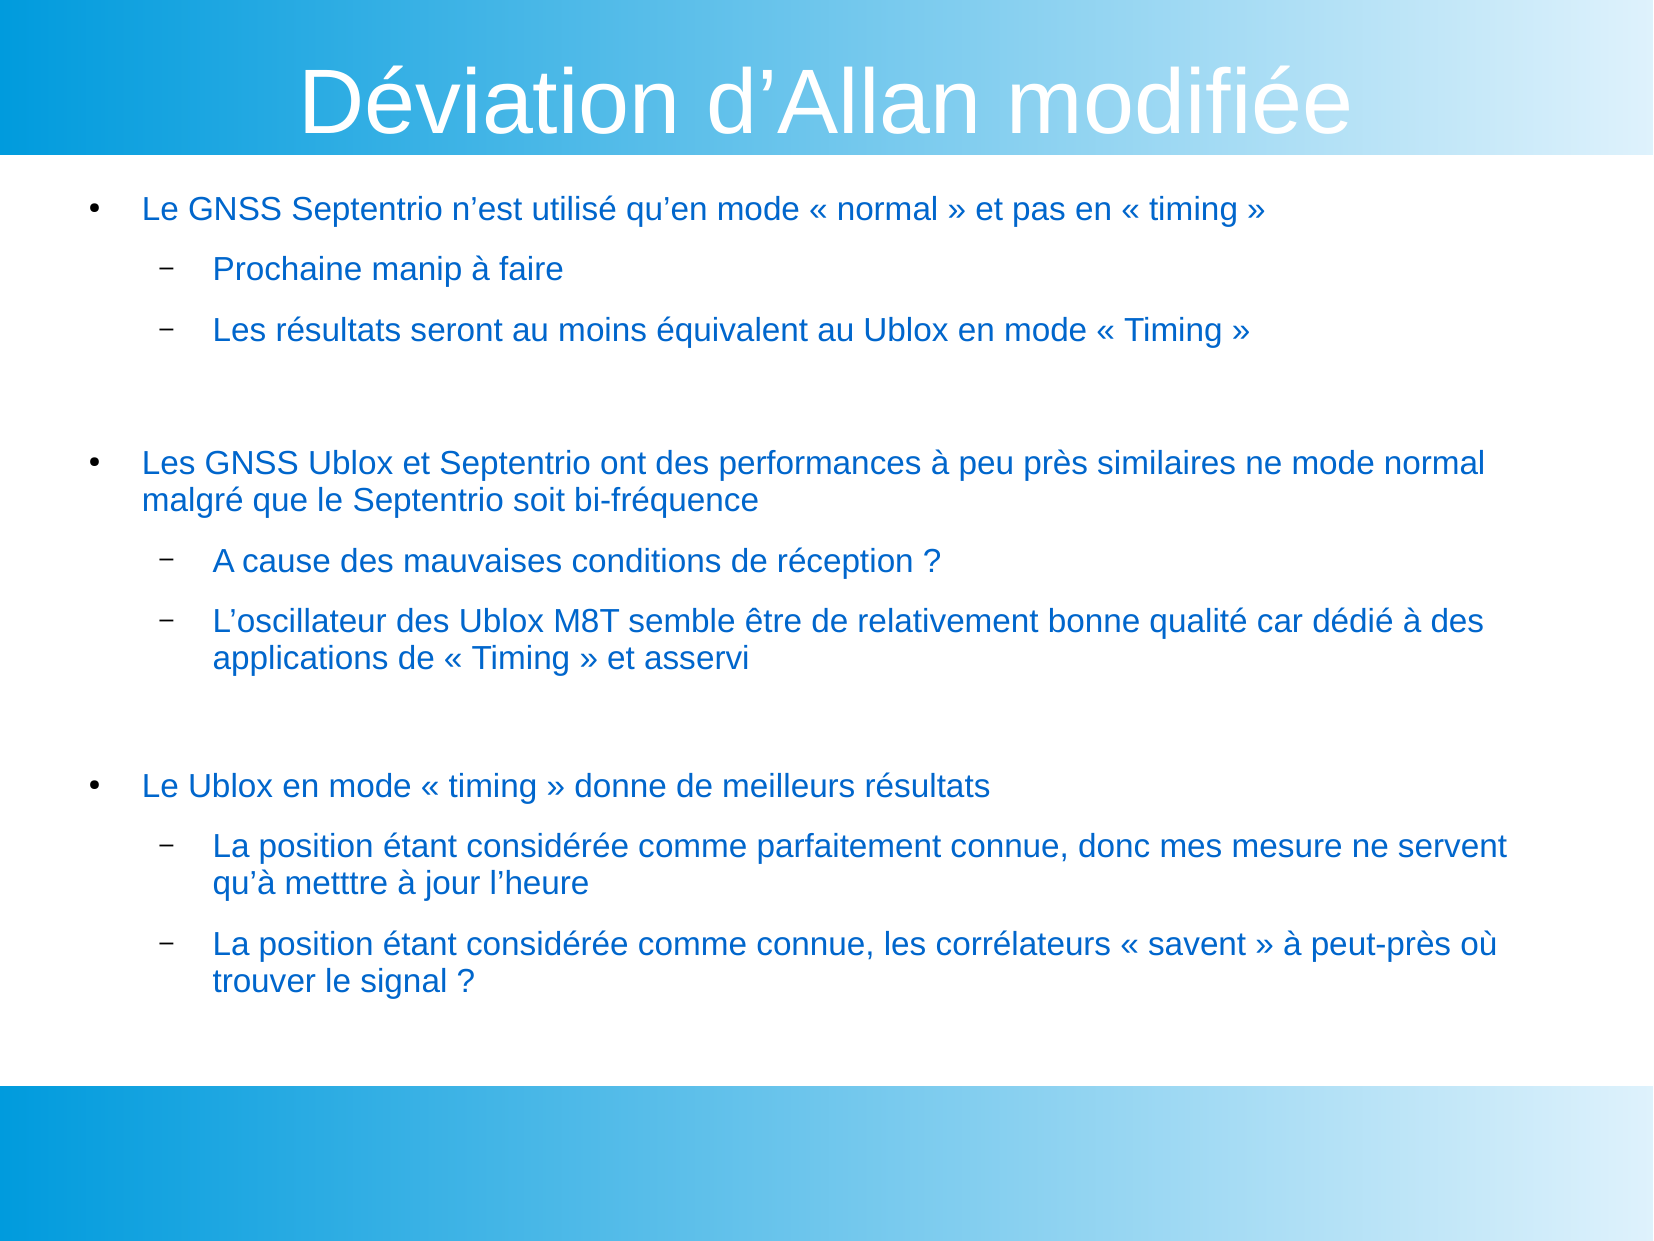

# Déviation d’Allan modifiée
Le GNSS Septentrio n’est utilisé qu’en mode « normal » et pas en « timing »
Prochaine manip à faire
Les résultats seront au moins équivalent au Ublox en mode « Timing »
Les GNSS Ublox et Septentrio ont des performances à peu près similaires ne mode normal malgré que le Septentrio soit bi-fréquence
A cause des mauvaises conditions de réception ?
L’oscillateur des Ublox M8T semble être de relativement bonne qualité car dédié à des applications de « Timing » et asservi
Le Ublox en mode « timing » donne de meilleurs résultats
La position étant considérée comme parfaitement connue, donc mes mesure ne servent qu’à metttre à jour l’heure
La position étant considérée comme connue, les corrélateurs « savent » à peut-près où trouver le signal ?